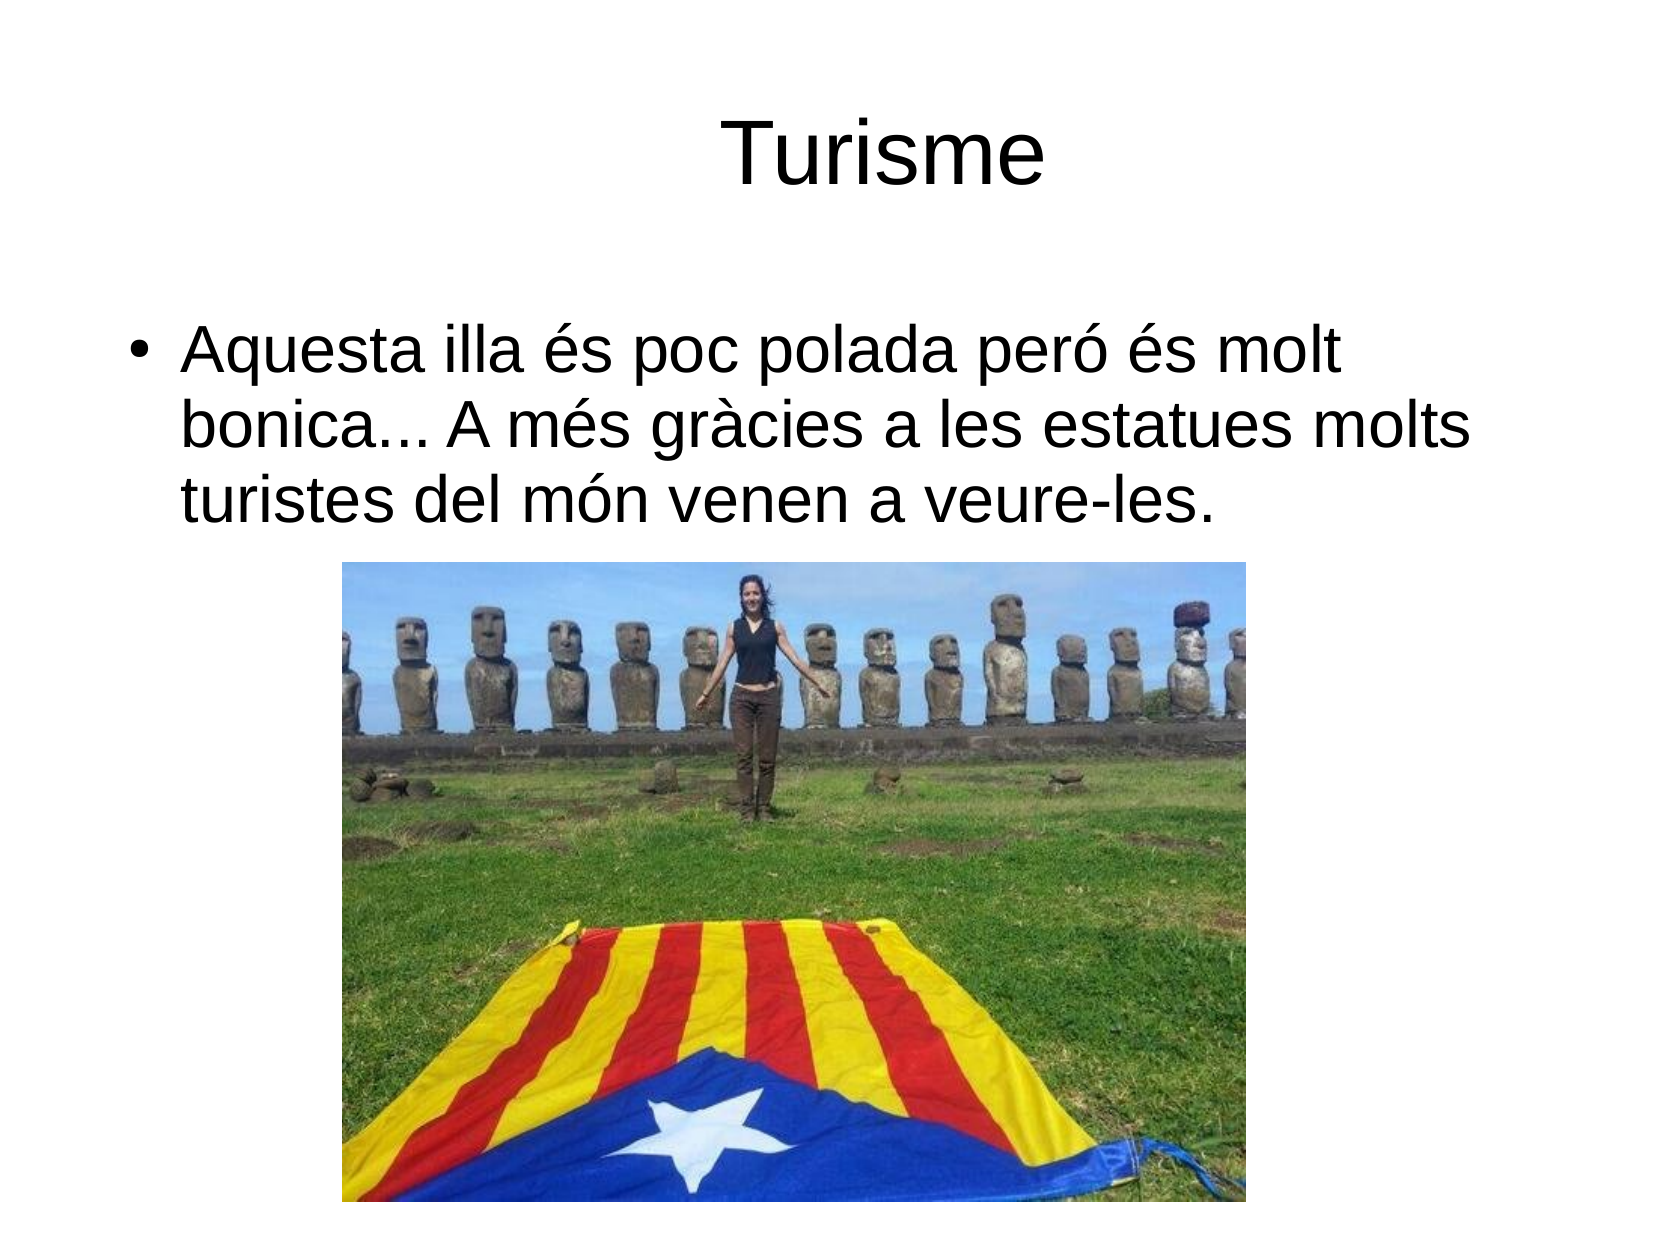

# Turisme
Aquesta illa és poc polada peró és molt bonica... A més gràcies a les estatues molts turistes del món venen a veure-les.